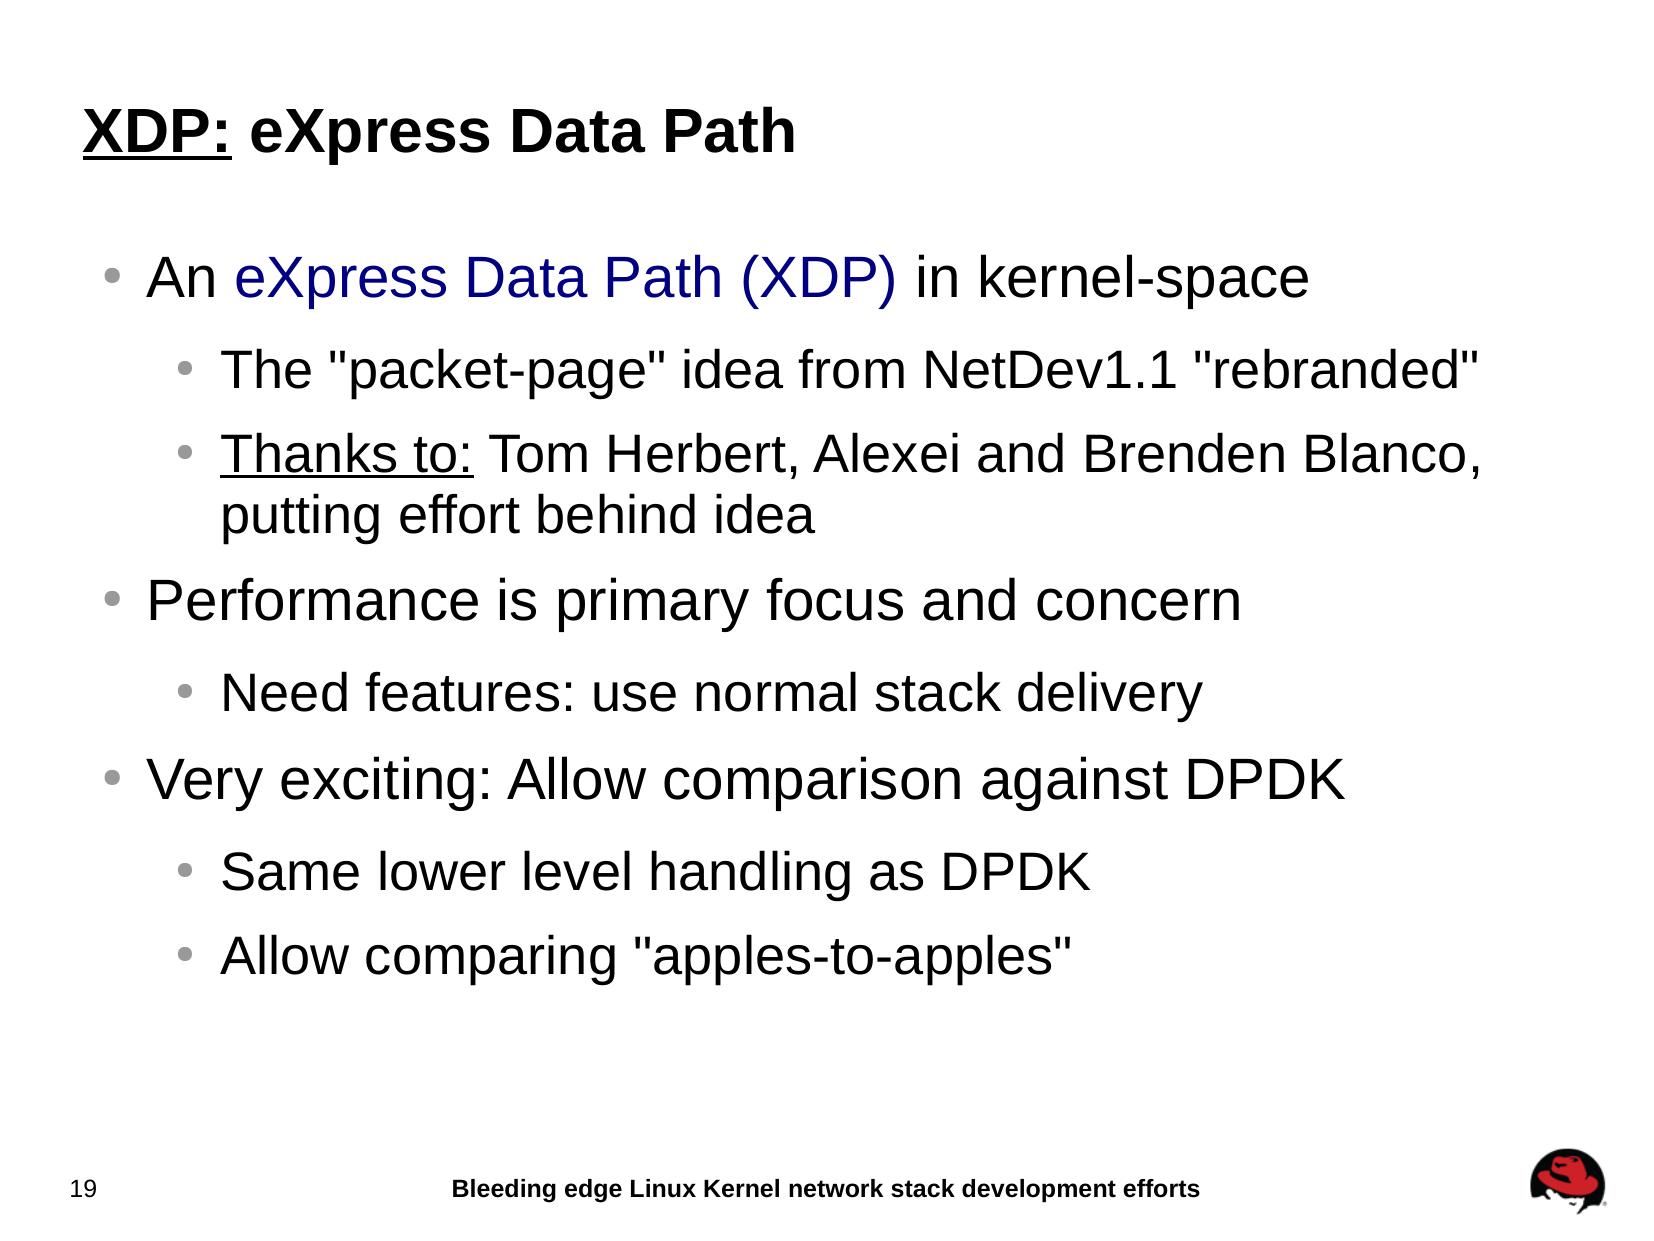

# XDP: eXpress Data Path
An eXpress Data Path (XDP) in kernel-space
The "packet-page" idea from NetDev1.1 "rebranded"
Thanks to: Tom Herbert, Alexei and Brenden Blanco, putting effort behind idea
Performance is primary focus and concern
Need features: use normal stack delivery
Very exciting: Allow comparison against DPDK
Same lower level handling as DPDK
Allow comparing "apples-to-apples"